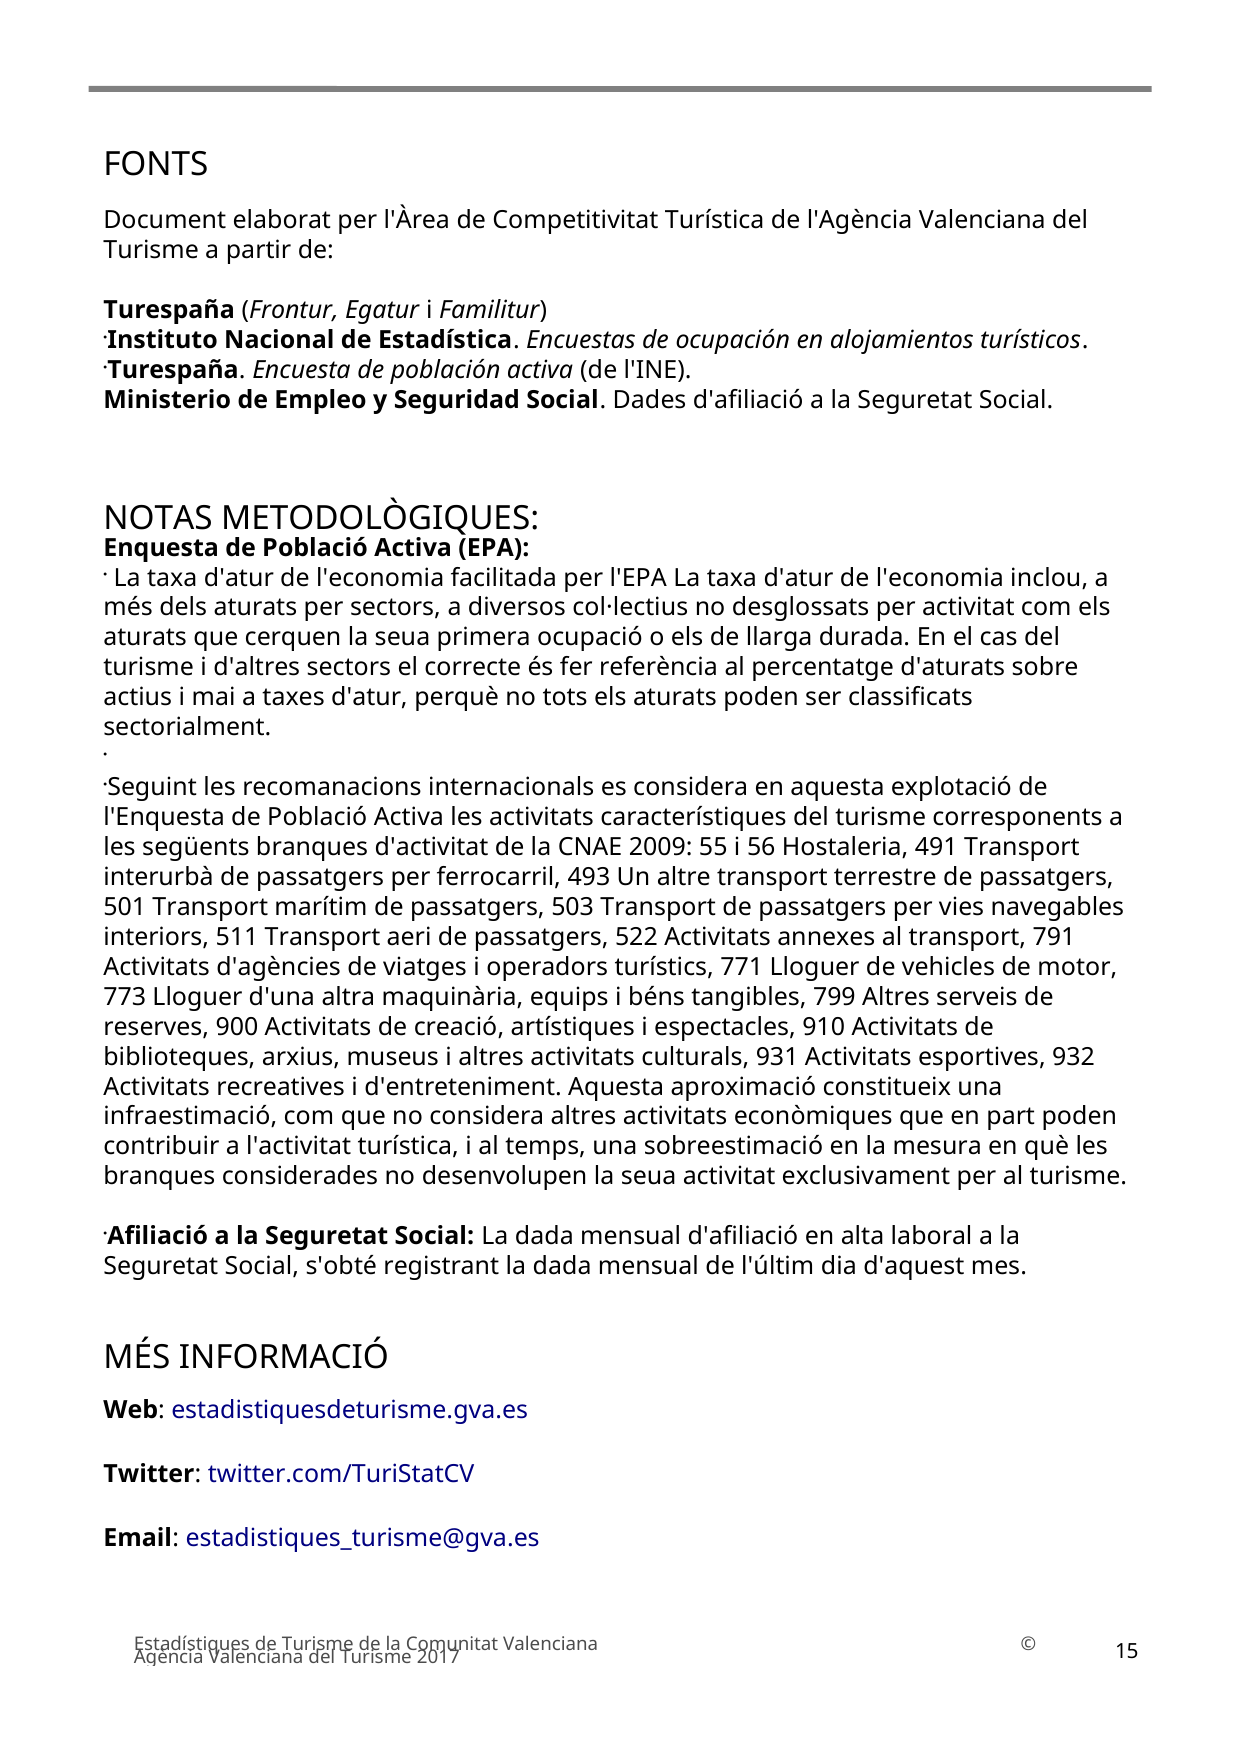

FONTS
Document elaborat per l'Àrea de Competitivitat Turística de l'Agència Valenciana del Turisme a partir de:
Turespaña (Frontur, Egatur i Familitur)
Instituto Nacional de Estadística. Encuestas de ocupación en alojamientos turísticos.
Turespaña. Encuesta de población activa (de l'INE).
Ministerio de Empleo y Seguridad Social. Dades d'afiliació a la Seguretat Social.
NOTAS METODOLÒGIQUES:
Enquesta de Població Activa (EPA):
 La taxa d'atur de l'economia facilitada per l'EPA La taxa d'atur de l'economia inclou, a més dels aturats per sectors, a diversos col·lectius no desglossats per activitat com els aturats que cerquen la seua primera ocupació o els de llarga durada. En el cas del turisme i d'altres sectors el correcte és fer referència al percentatge d'aturats sobre actius i mai a taxes d'atur, perquè no tots els aturats poden ser classificats sectorialment.
Seguint les recomanacions internacionals es considera en aquesta explotació de l'Enquesta de Població Activa les activitats característiques del turisme corresponents a les següents branques d'activitat de la CNAE 2009: 55 i 56 Hostaleria, 491 Transport interurbà de passatgers per ferrocarril, 493 Un altre transport terrestre de passatgers, 501 Transport marítim de passatgers, 503 Transport de passatgers per vies navegables interiors, 511 Transport aeri de passatgers, 522 Activitats annexes al transport, 791 Activitats d'agències de viatges i operadors turístics, 771 Lloguer de vehicles de motor, 773 Lloguer d'una altra maquinària, equips i béns tangibles, 799 Altres serveis de reserves, 900 Activitats de creació, artístiques i espectacles, 910 Activitats de biblioteques, arxius, museus i altres activitats culturals, 931 Activitats esportives, 932 Activitats recreatives i d'entreteniment. Aquesta aproximació constitueix una infraestimació, com que no considera altres activitats econòmiques que en part poden contribuir a l'activitat turística, i al temps, una sobreestimació en la mesura en què les branques considerades no desenvolupen la seua activitat exclusivament per al turisme.
Afiliació a la Seguretat Social: La dada mensual d'afiliació en alta laboral a la Seguretat Social, s'obté registrant la dada mensual de l'últim dia d'aquest mes.
MÉS INFORMACIÓ
Web: estadistiquesdeturisme.gva.es
Twitter: twitter.com/TuriStatCV
Email: estadistiques_turisme@gva.es